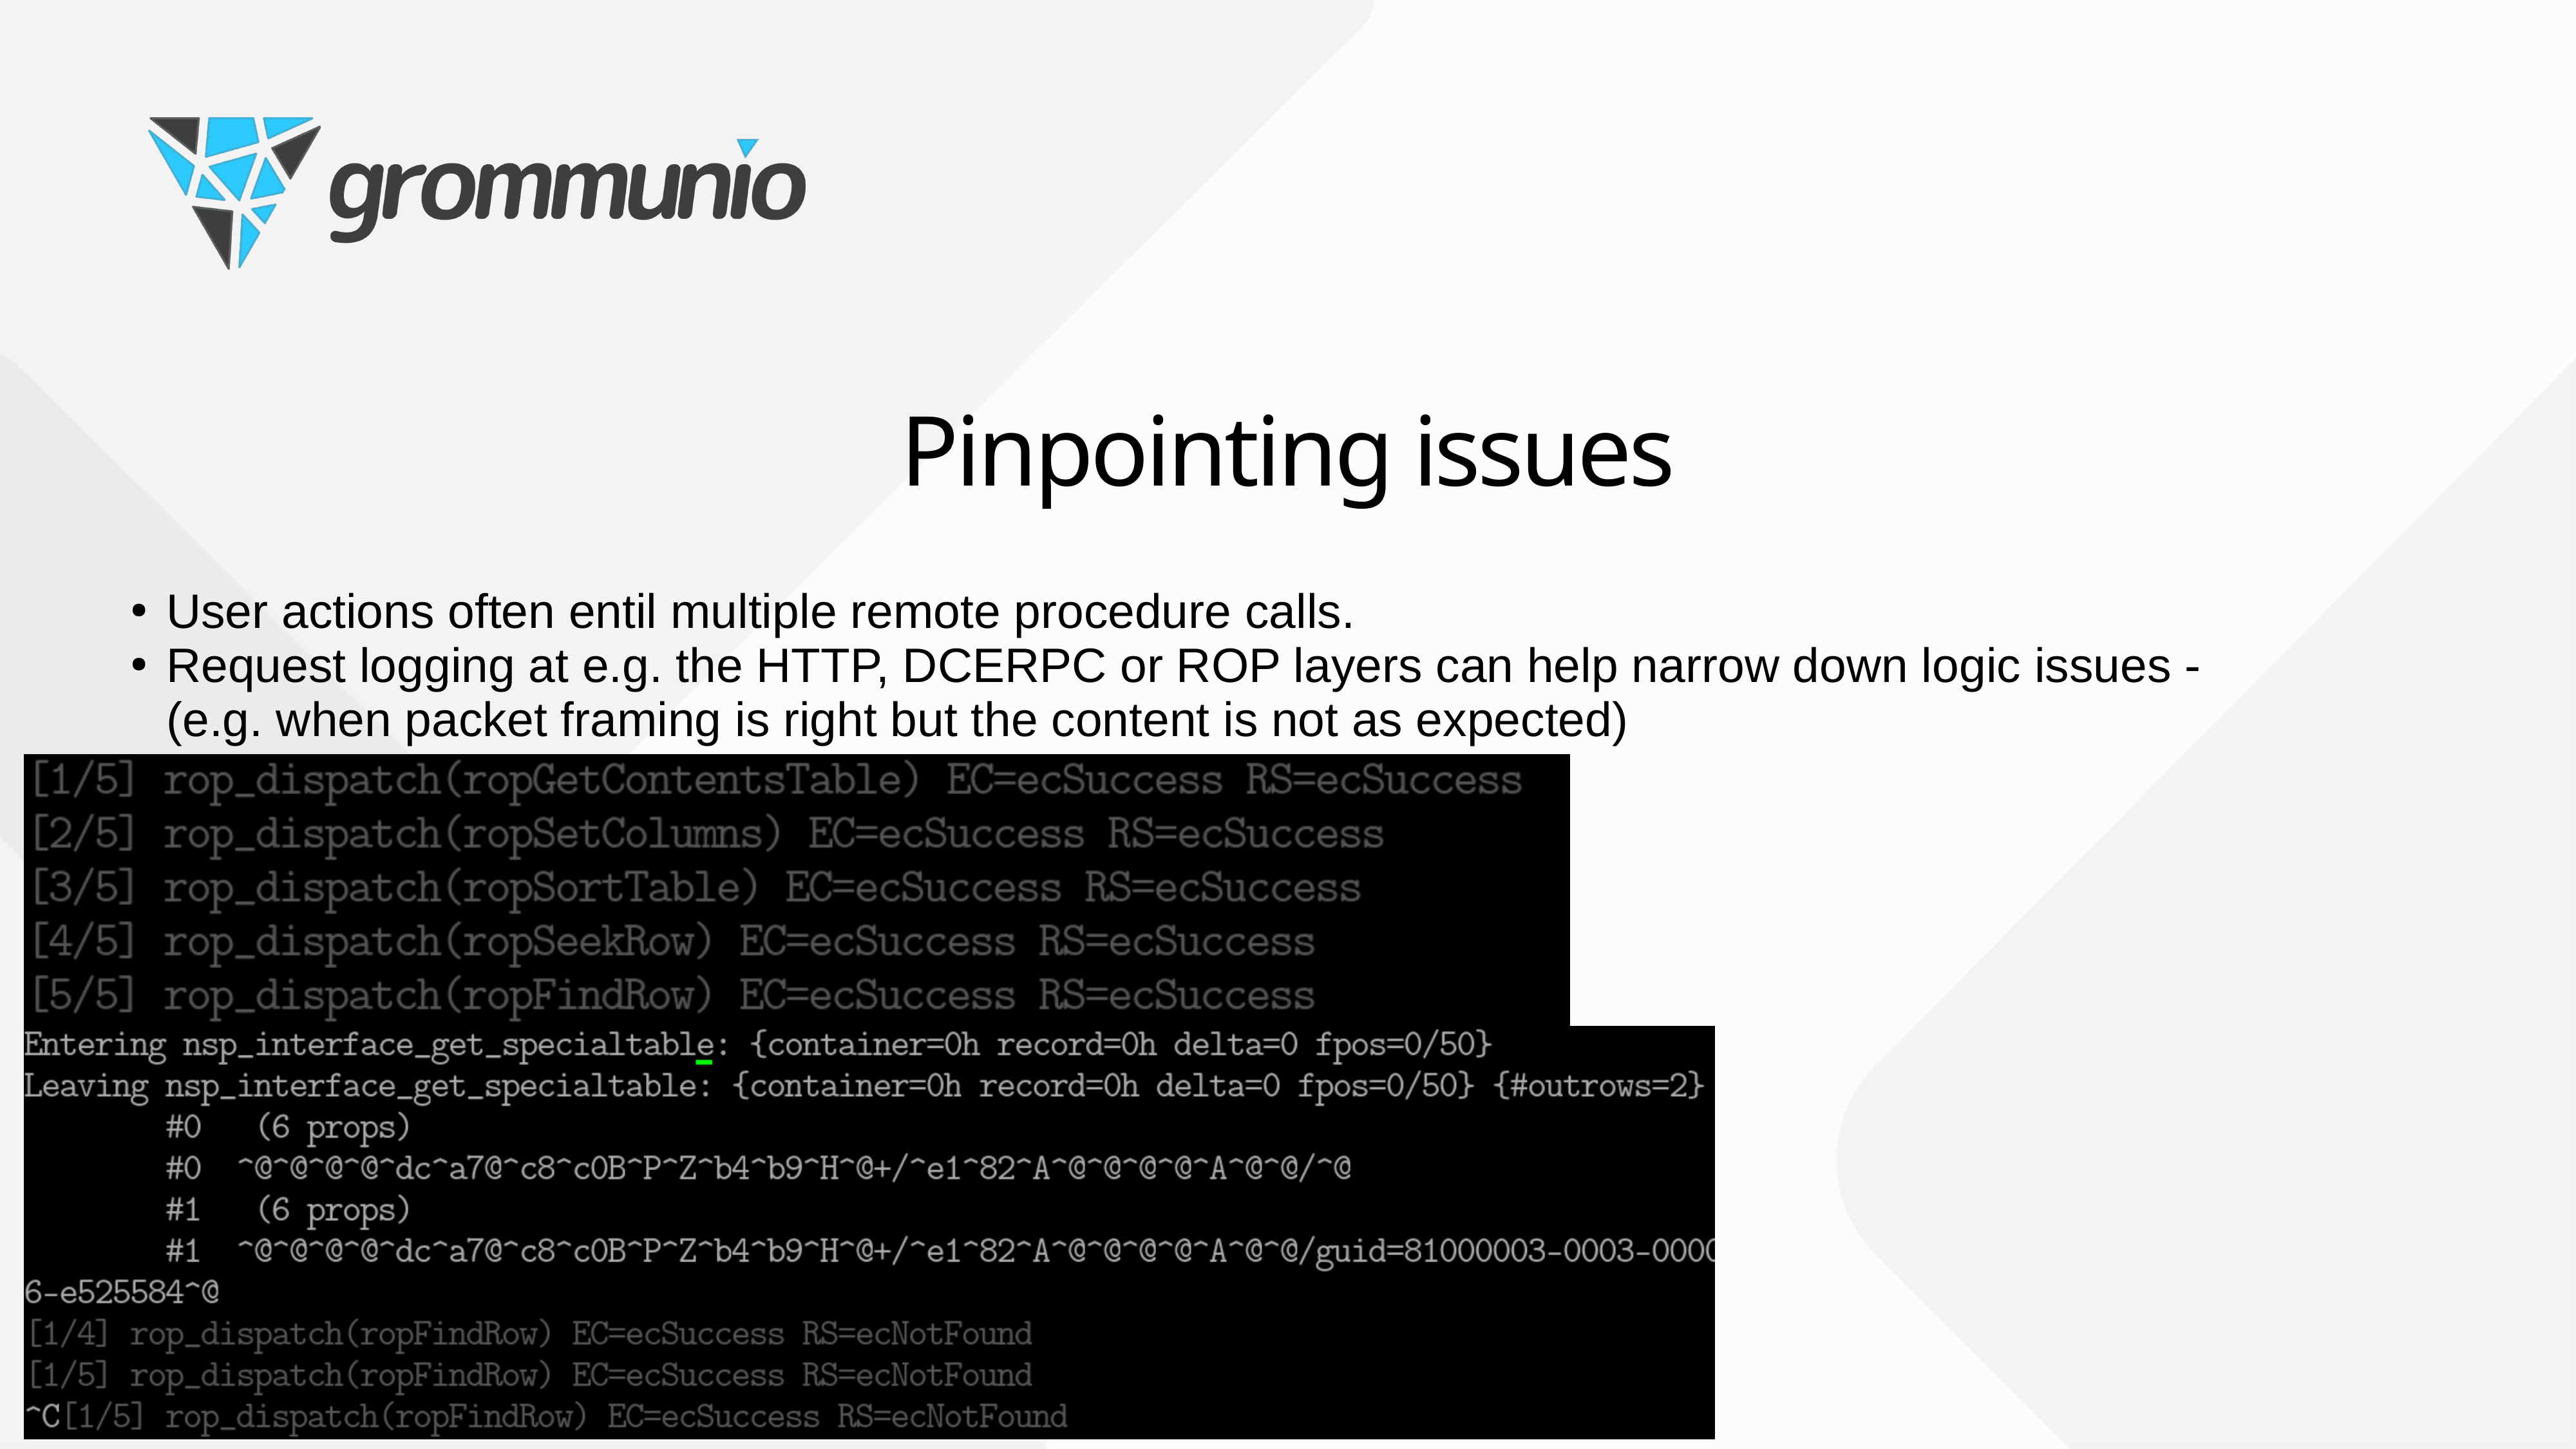

# Pinpointing issues
 User actions often entil multiple remote procedure calls.
 Request logging at e.g. the HTTP, DCERPC or ROP layers can help narrow down logic issues -
 (e.g. when packet framing is right but the content is not as expected)